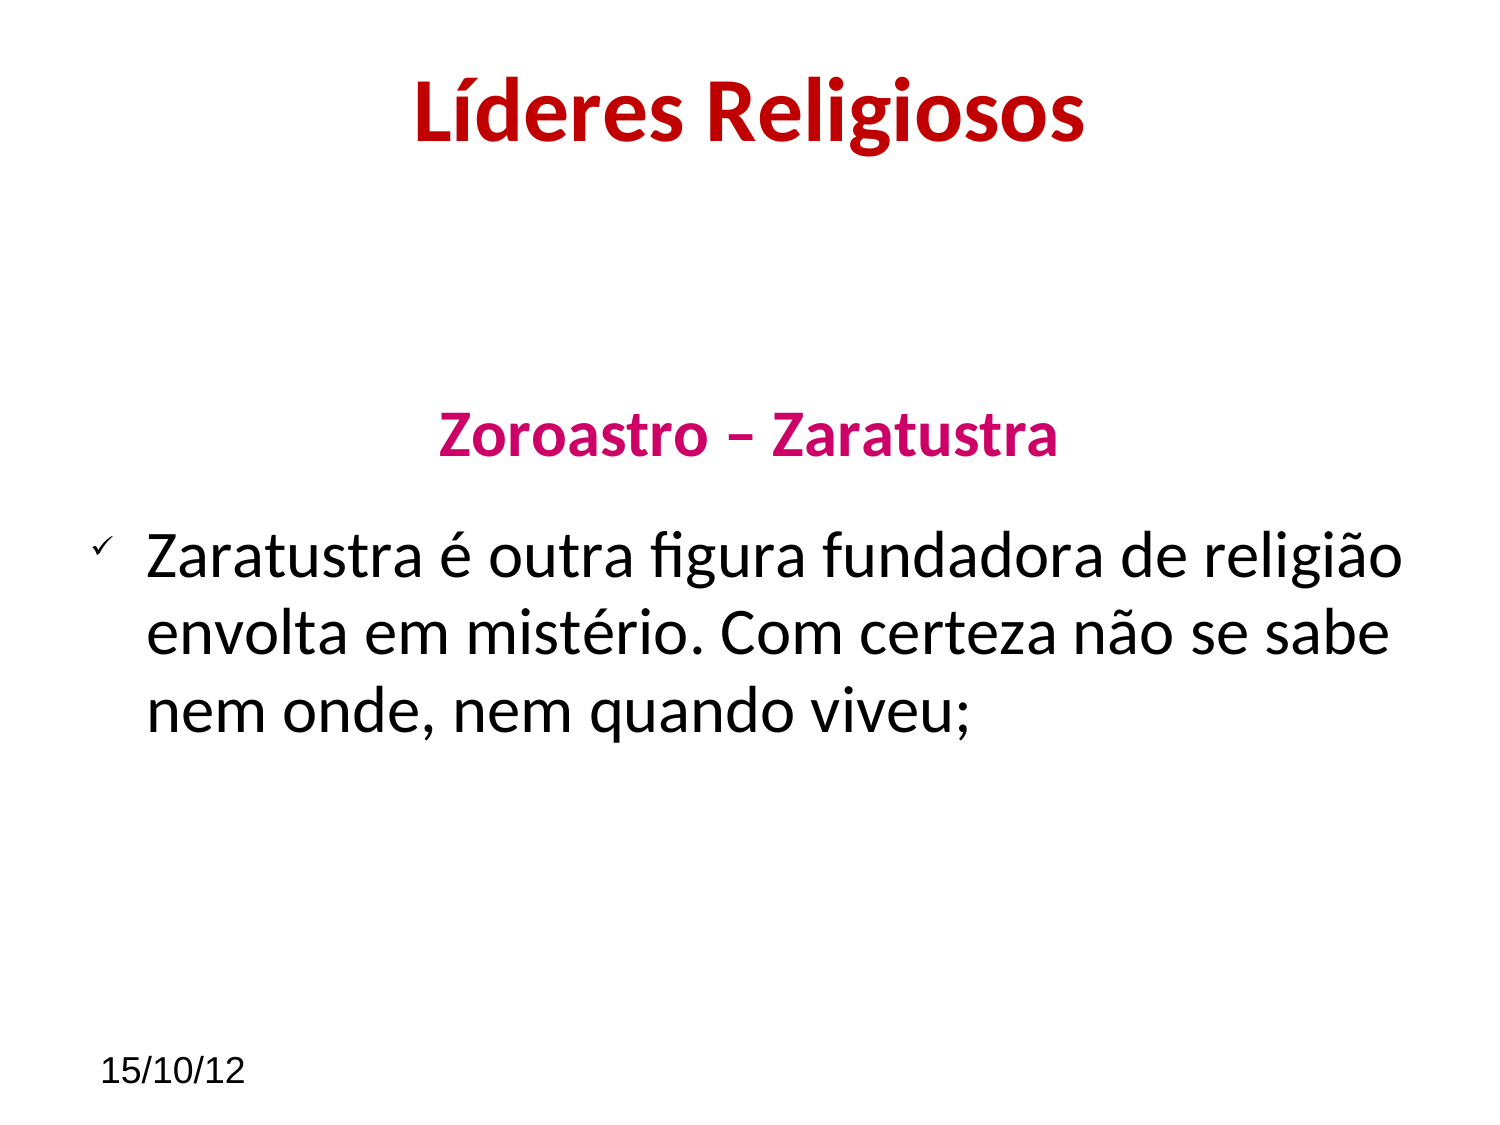

# Líderes Religiosos
Zoroastro – Zaratustra
Zaratustra é outra figura fundadora de religião envolta em mistério. Com certeza não se sabe nem onde, nem quando viveu;